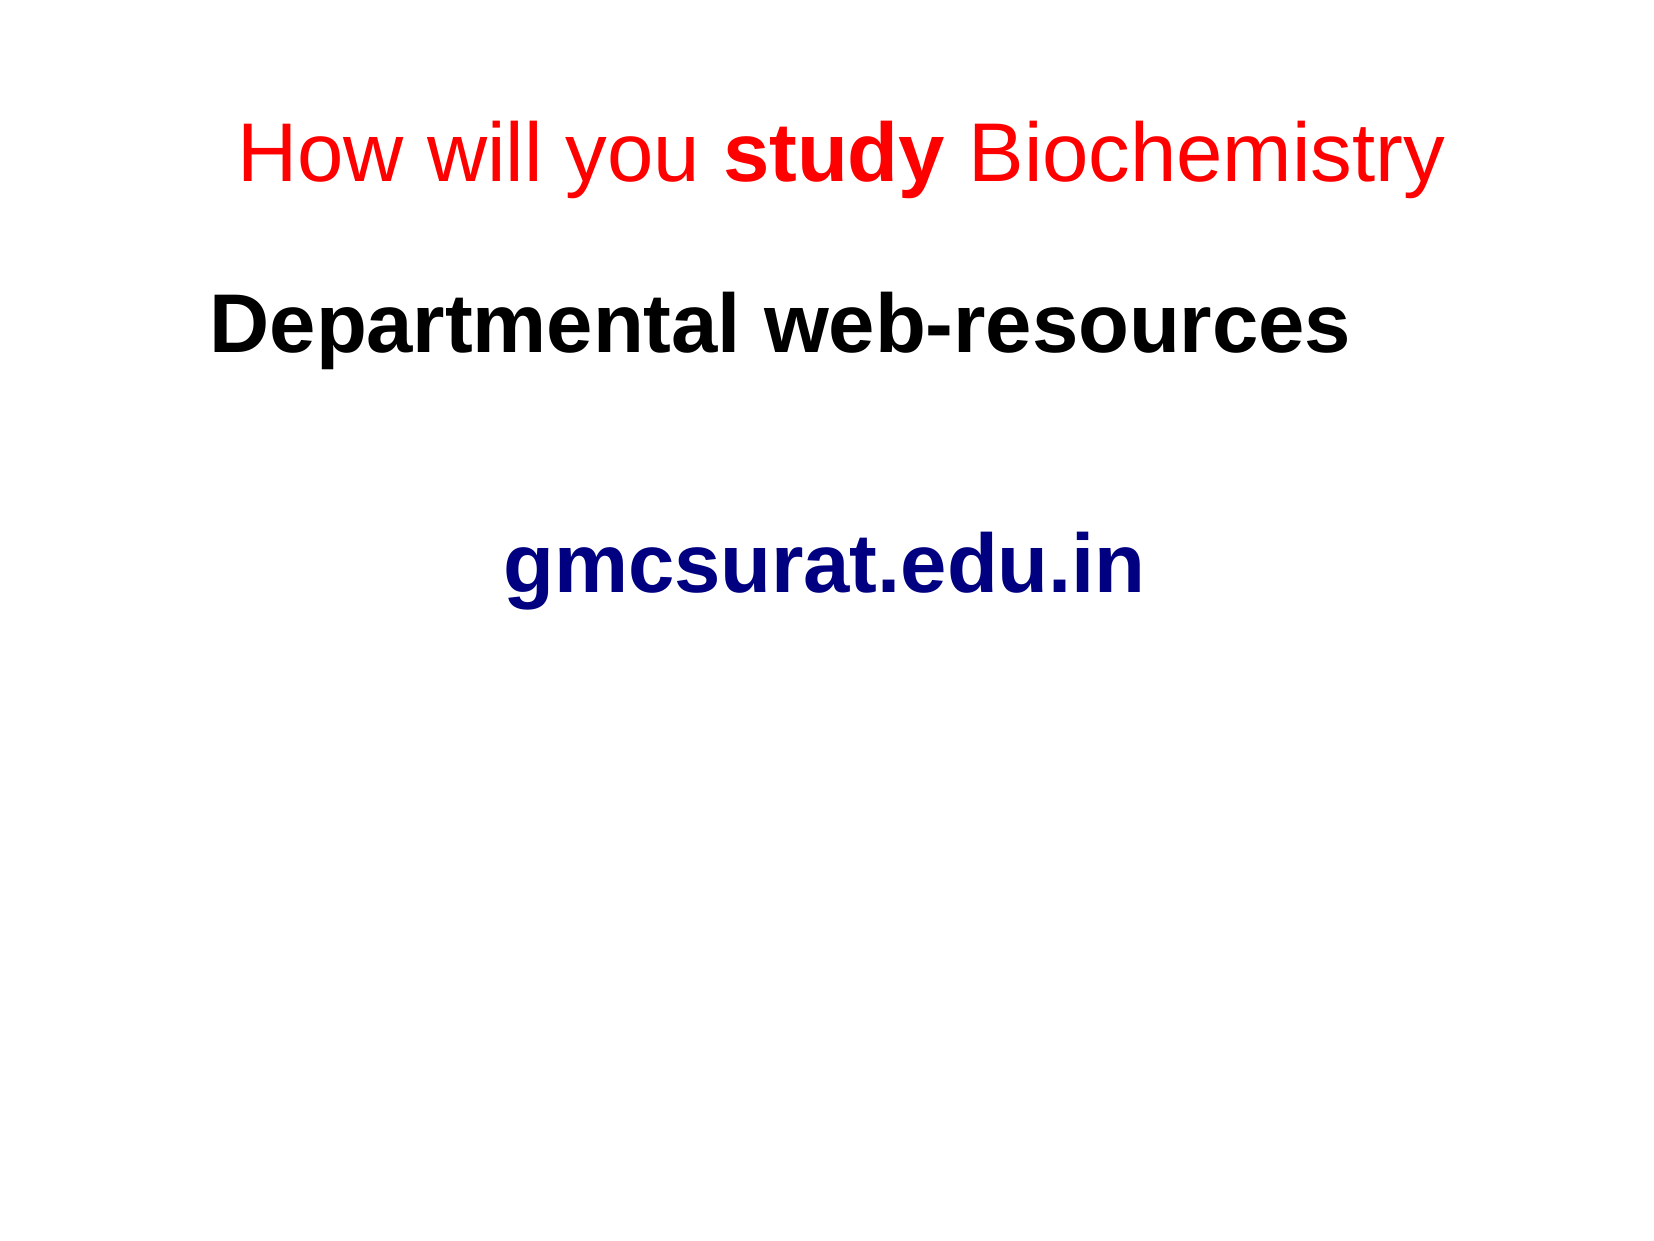

# How will you study Biochemistry
Departmental web-resources
gmcsurat.edu.in